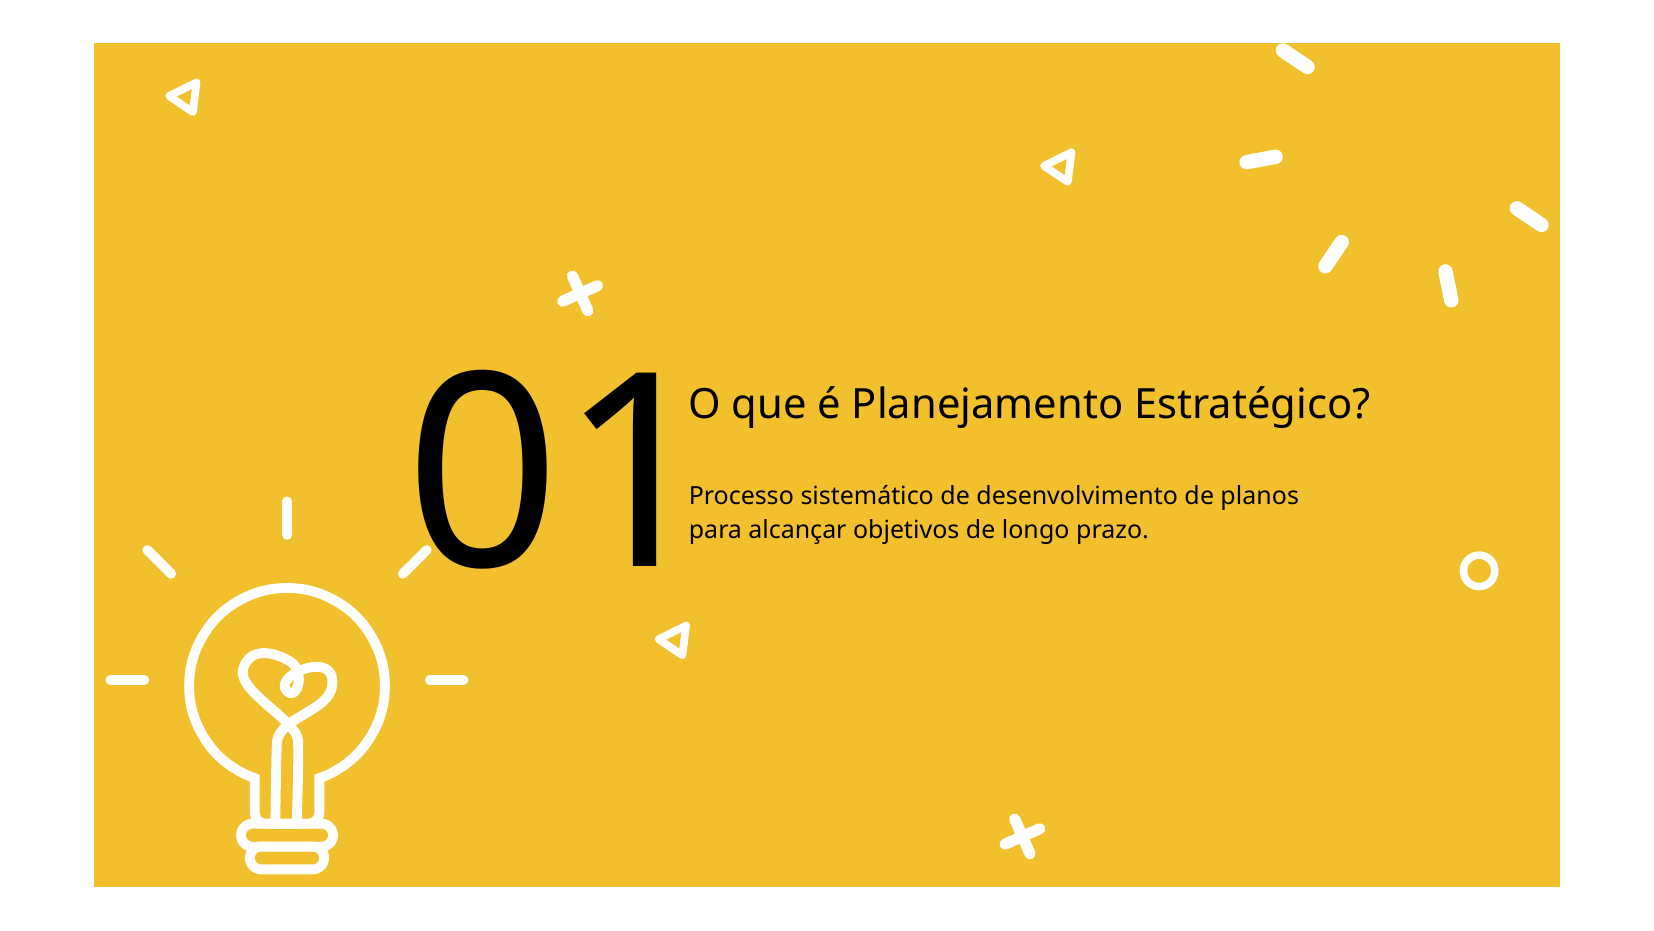

01
# O que é Planejamento Estratégico?
Processo sistemático de desenvolvimento de planos para alcançar objetivos de longo prazo.